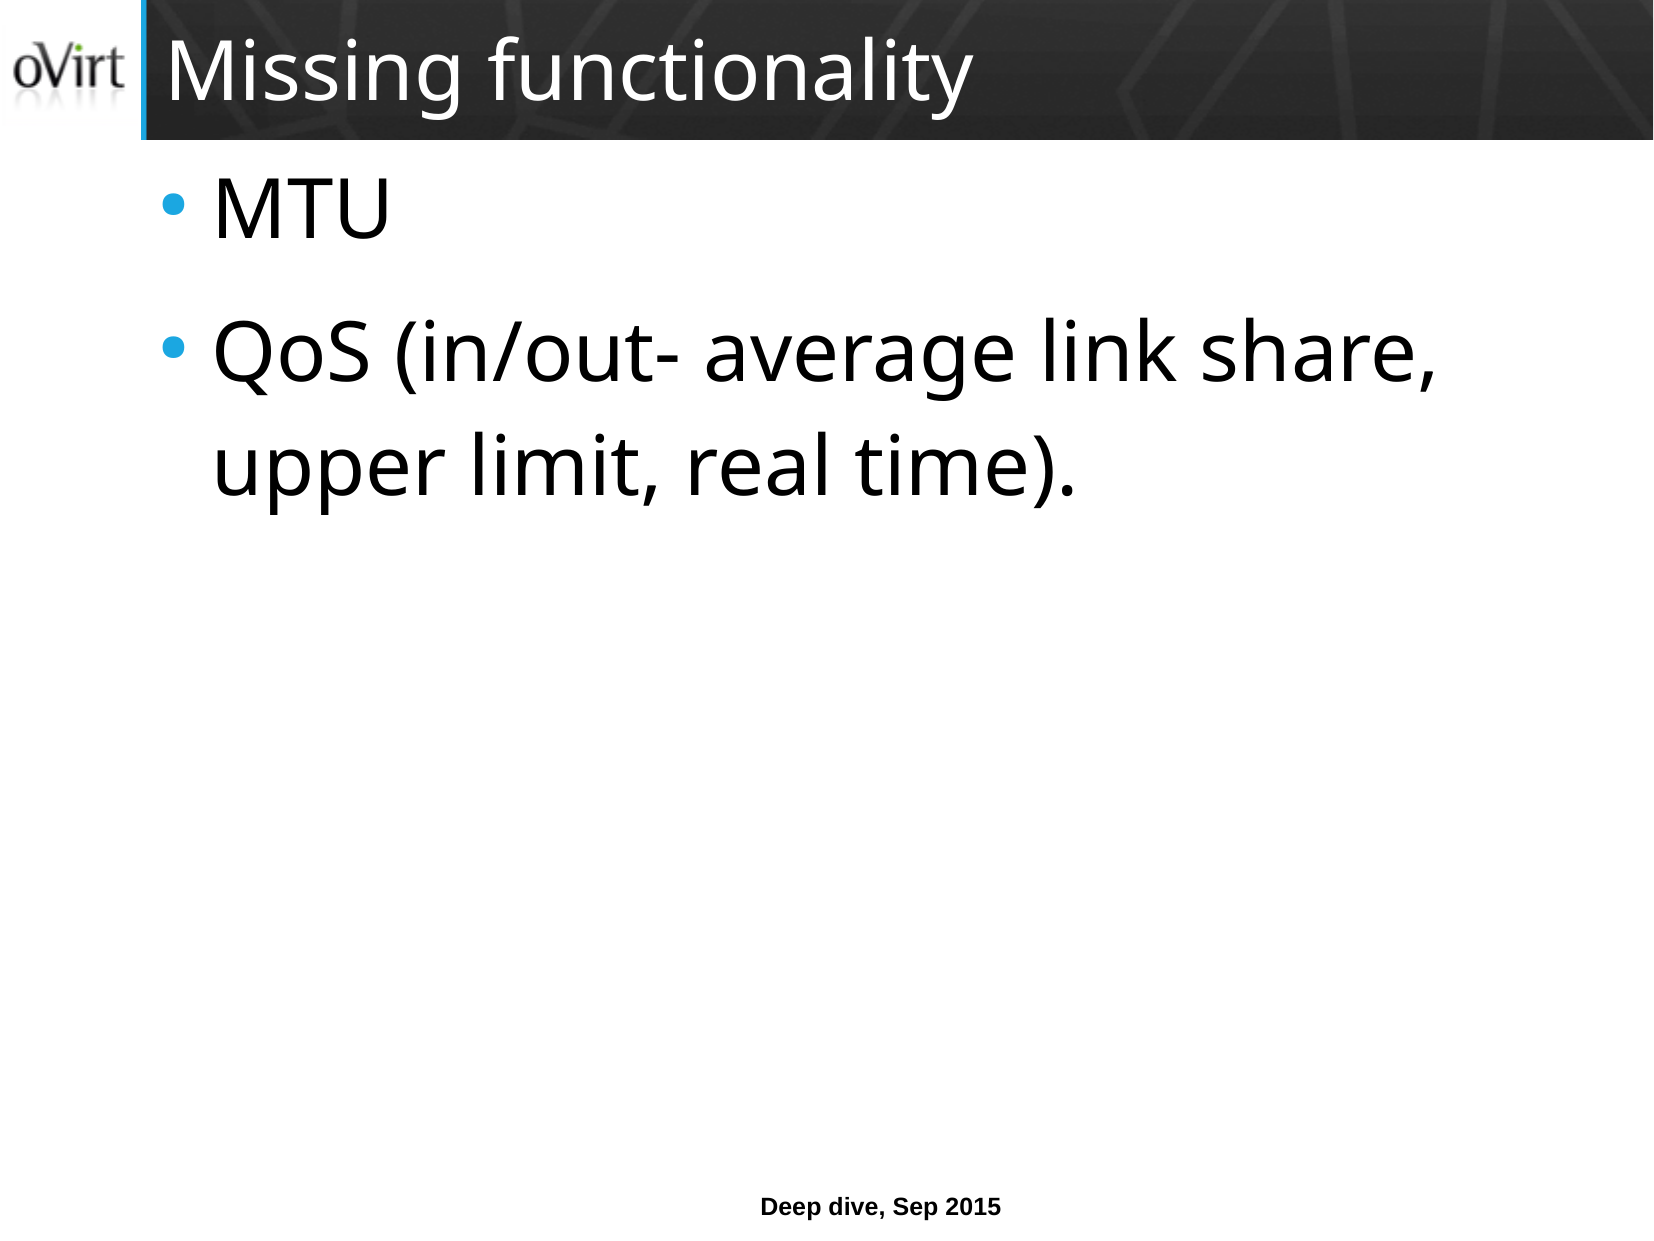

# Missing functionality
MTU
QoS (in/out- average link share, upper limit, real time).